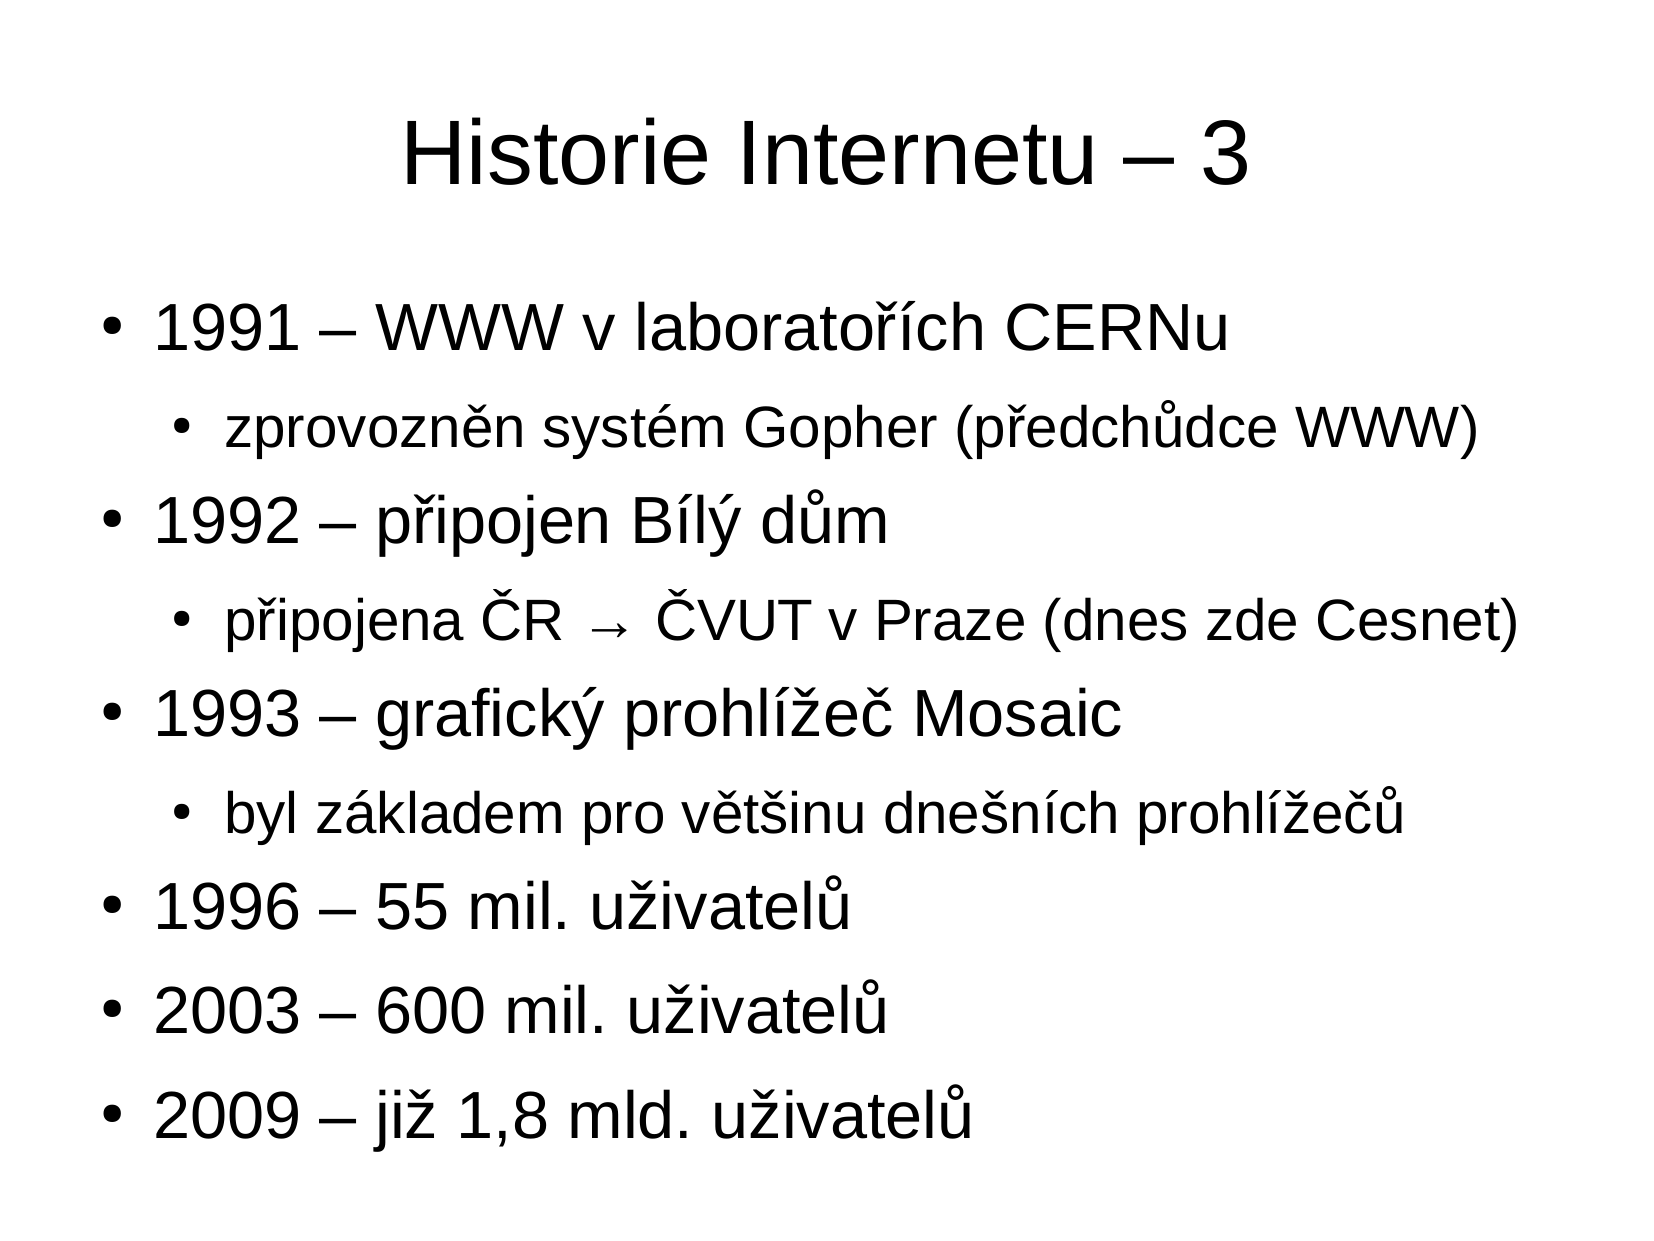

# Historie Internetu – 3
1991 – WWW v laboratořích CERNu
zprovozněn systém Gopher (předchůdce WWW)
1992 – připojen Bílý dům
připojena ČR → ČVUT v Praze (dnes zde Cesnet)
1993 – grafický prohlížeč Mosaic
byl základem pro většinu dnešních prohlížečů
1996 – 55 mil. uživatelů
2003 – 600 mil. uživatelů
2009 – již 1,8 mld. uživatelů